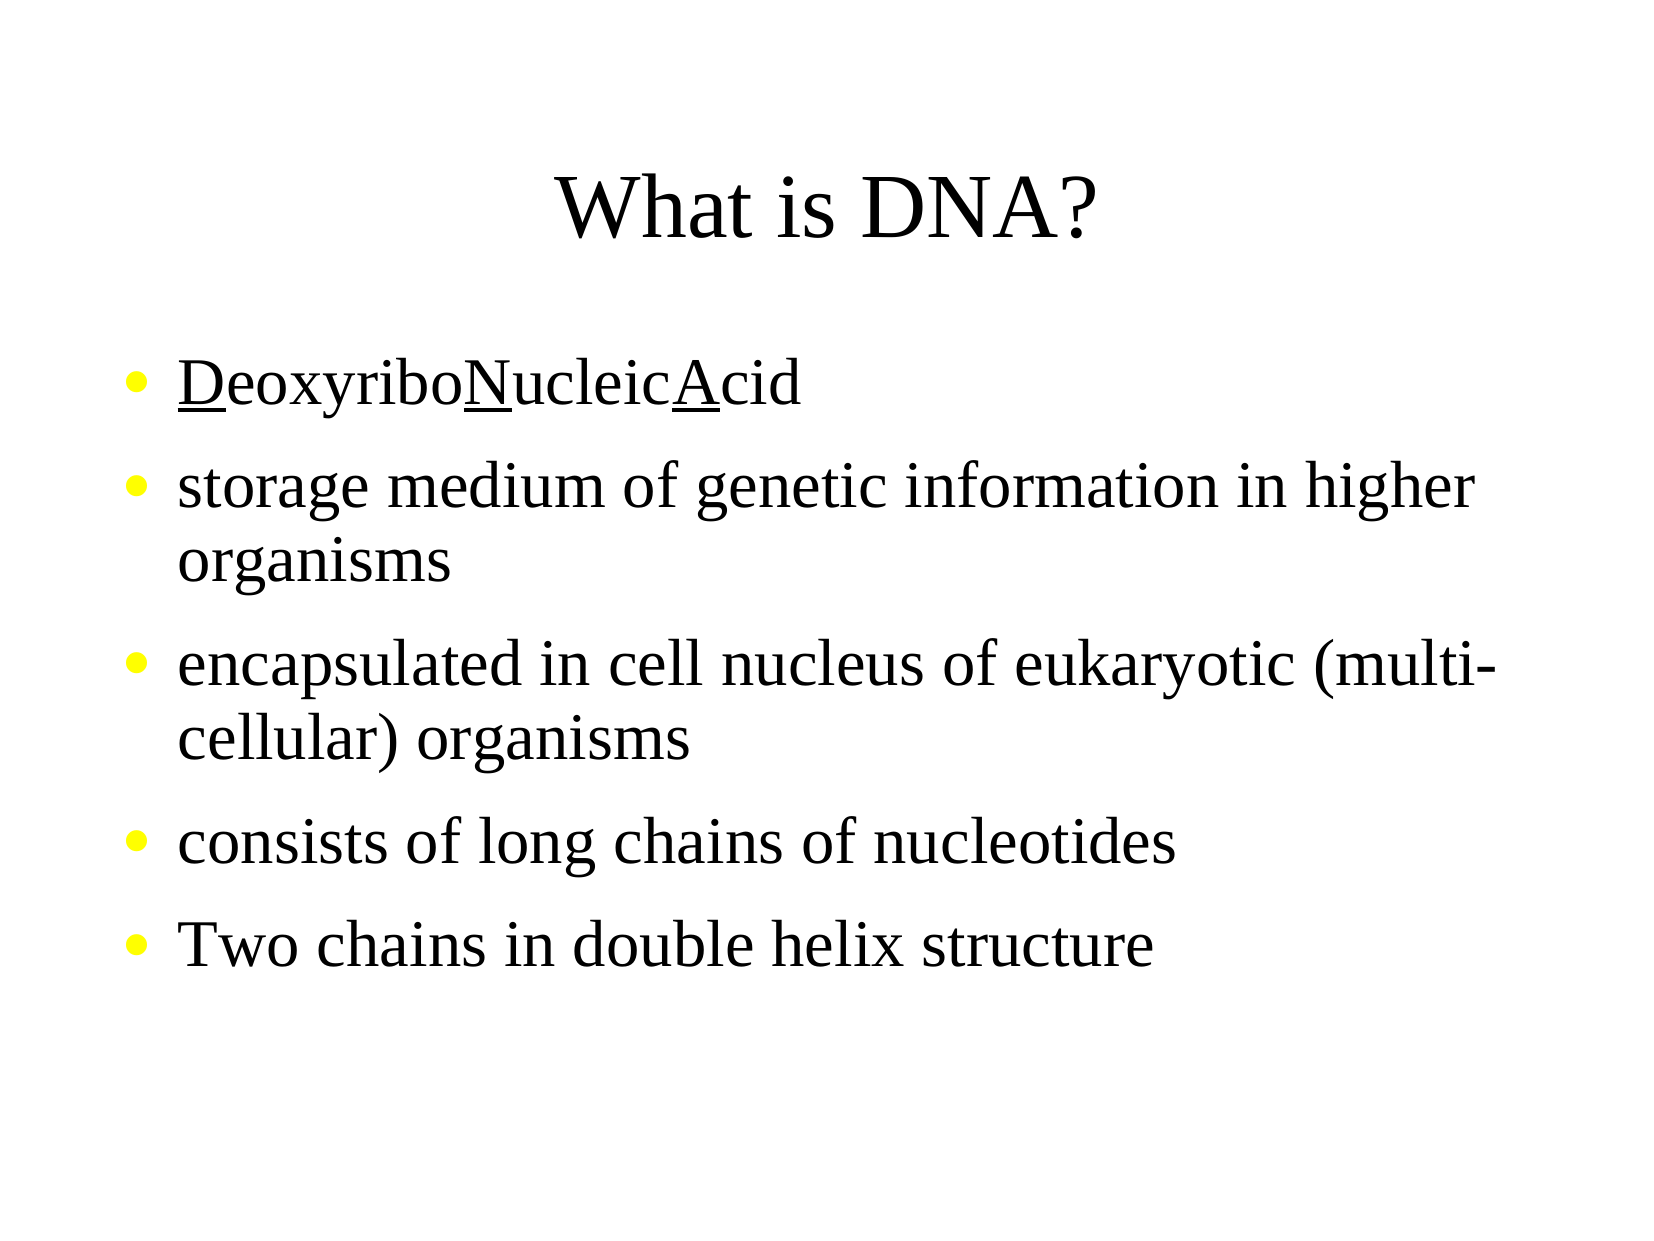

# What is DNA?
DeoxyriboNucleicAcid
storage medium of genetic information in higher organisms
encapsulated in cell nucleus of eukaryotic (multi-cellular) organisms
consists of long chains of nucleotides
Two chains in double helix structure